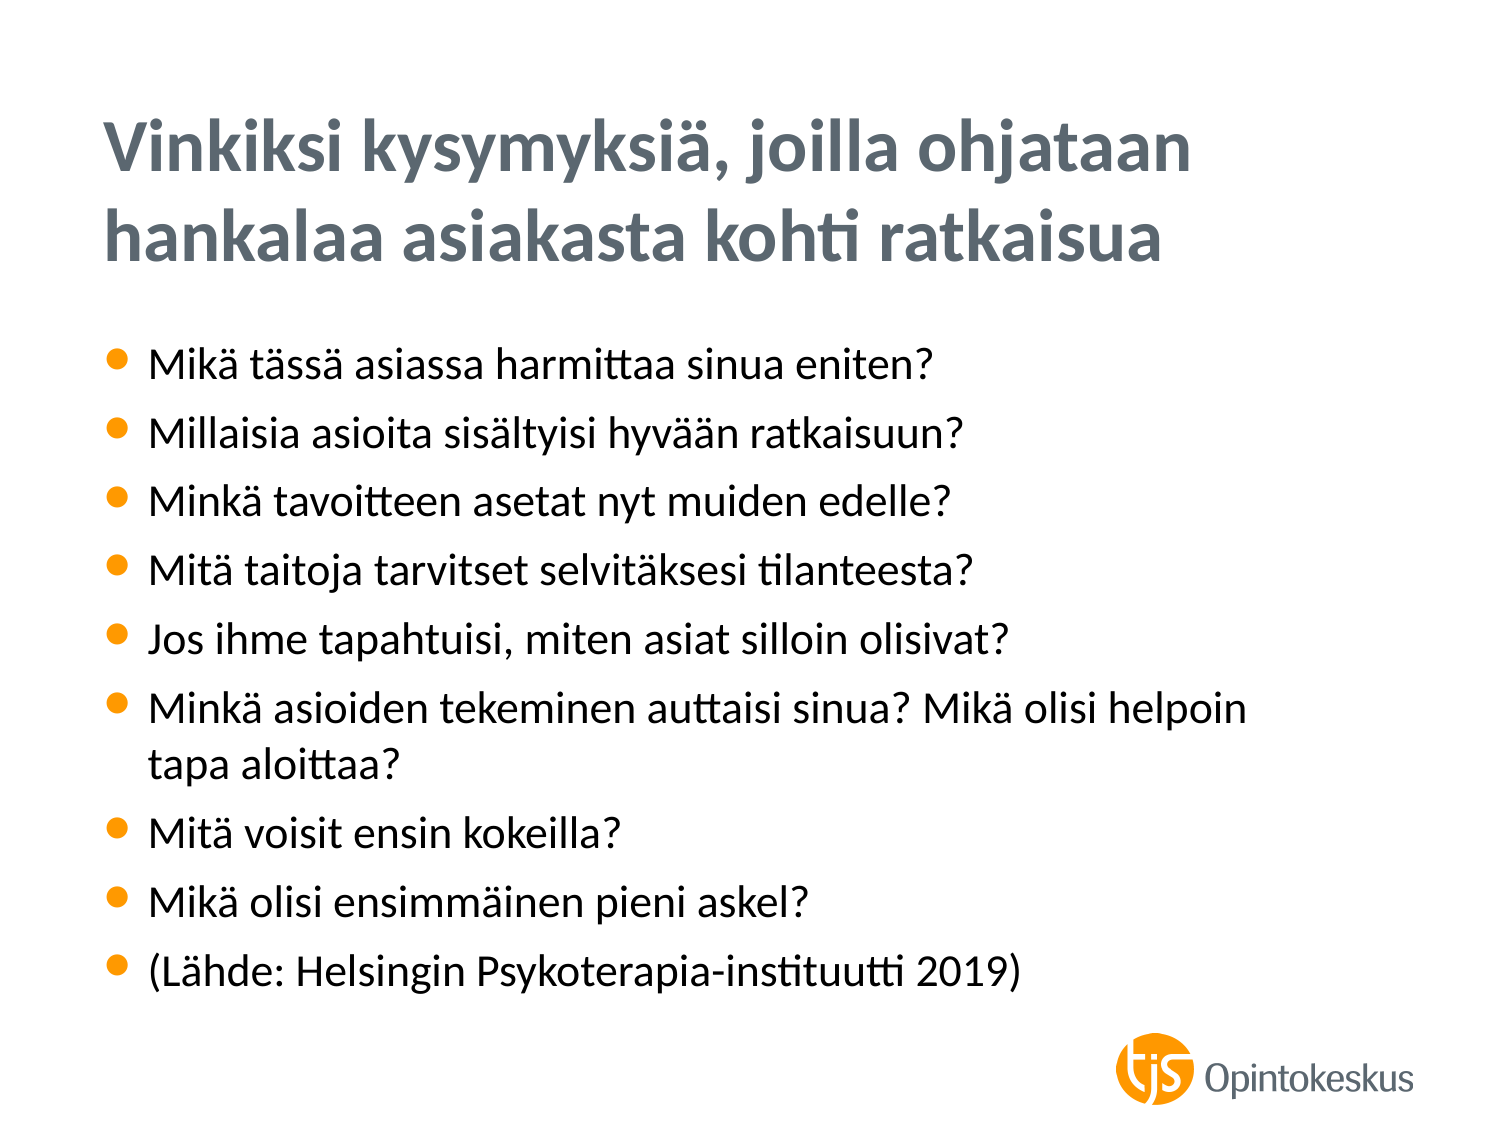

Vinkiksi kysymyksiä, joilla ohjataan hankalaa asiakasta kohti ratkaisua
# Mikä tässä asiassa harmittaa sinua eniten?​
Millaisia asioita sisältyisi hyvään ratkaisuun?​
Minkä tavoitteen asetat nyt muiden edelle?​
Mitä taitoja tarvitset selvitäksesi tilanteesta?​
Jos ihme tapahtuisi, miten asiat silloin olisivat?
Minkä asioiden tekeminen auttaisi sinua? Mikä olisi helpoin tapa aloittaa?​
Mitä voisit ensin kokeilla?​
Mikä olisi ensimmäinen pieni askel?​
(Lähde: Helsingin Psykoterapia-instituutti 2019)